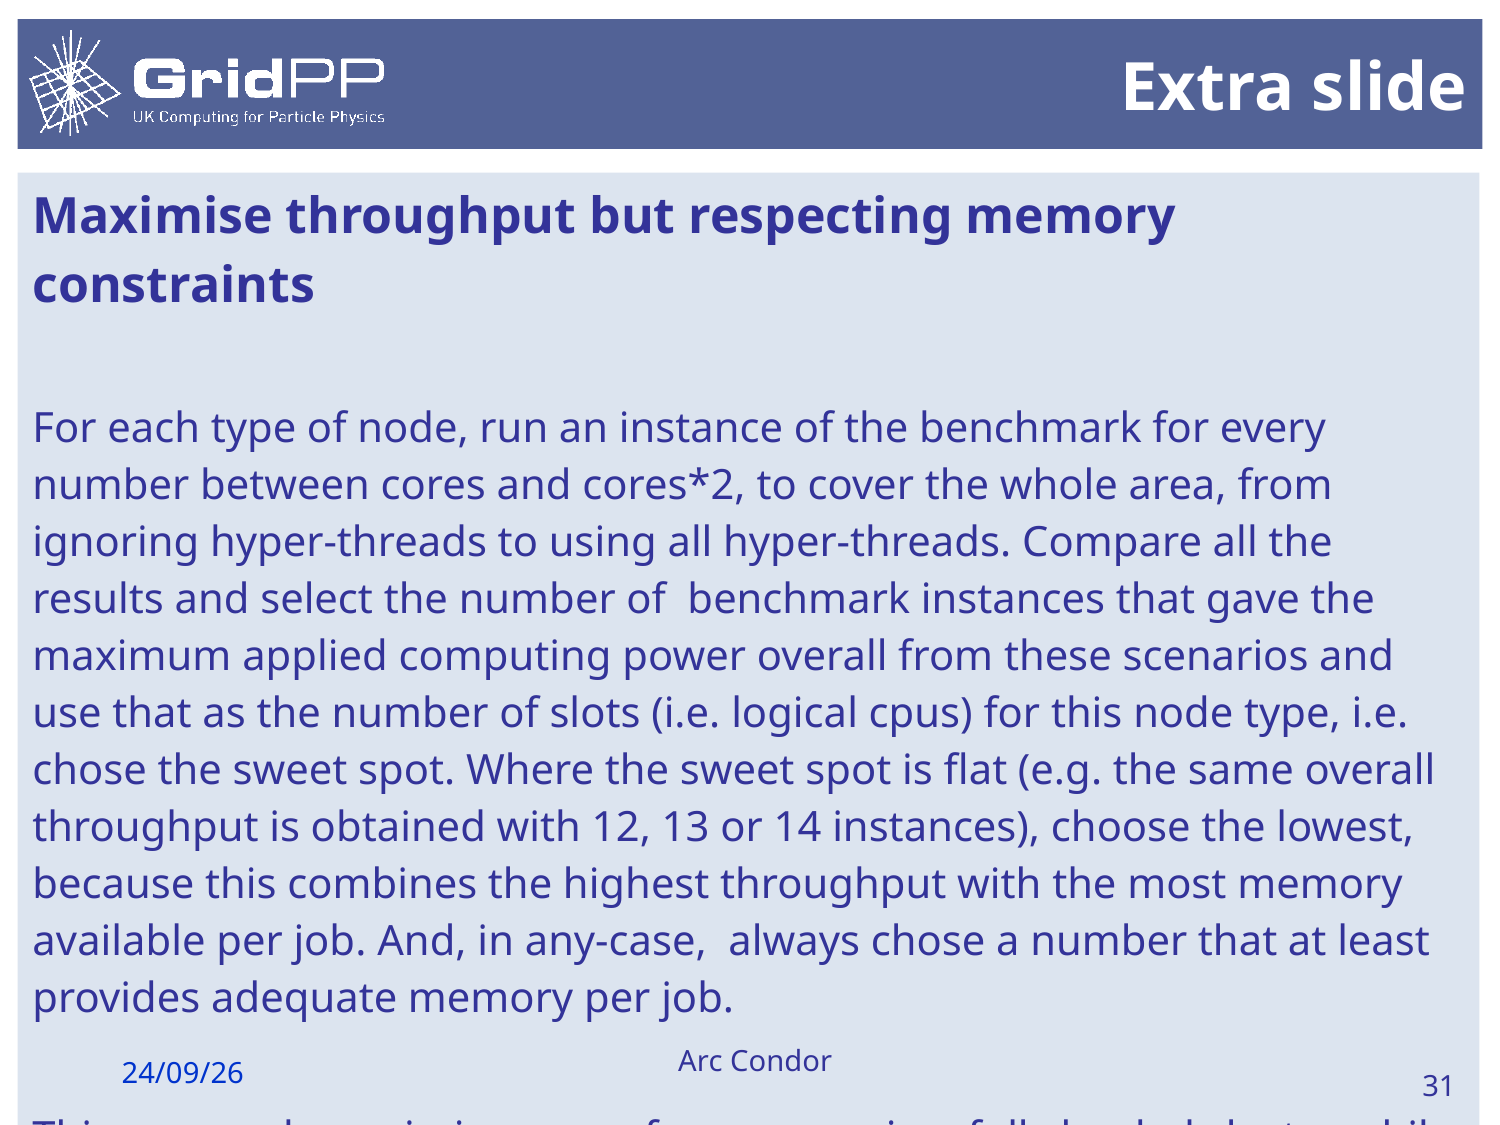

# Extra slide
Maximise throughput but respecting memory constraints
For each type of node, run an instance of the benchmark for every number between cores and cores*2, to cover the whole area, from ignoring hyper-threads to using all hyper-threads. Compare all the results and select the number of benchmark instances that gave the maximum applied computing power overall from these scenarios and use that as the number of slots (i.e. logical cpus) for this node type, i.e. chose the sweet spot. Where the sweet spot is flat (e.g. the same overall throughput is obtained with 12, 13 or 14 instances), choose the lowest, because this combines the highest throughput with the most memory available per job. And, in any-case, always chose a number that at least provides adequate memory per job.
This approach maximises use of cpu power in a fully loaded cluster while giving adequate memory for each job.
Arc Condor